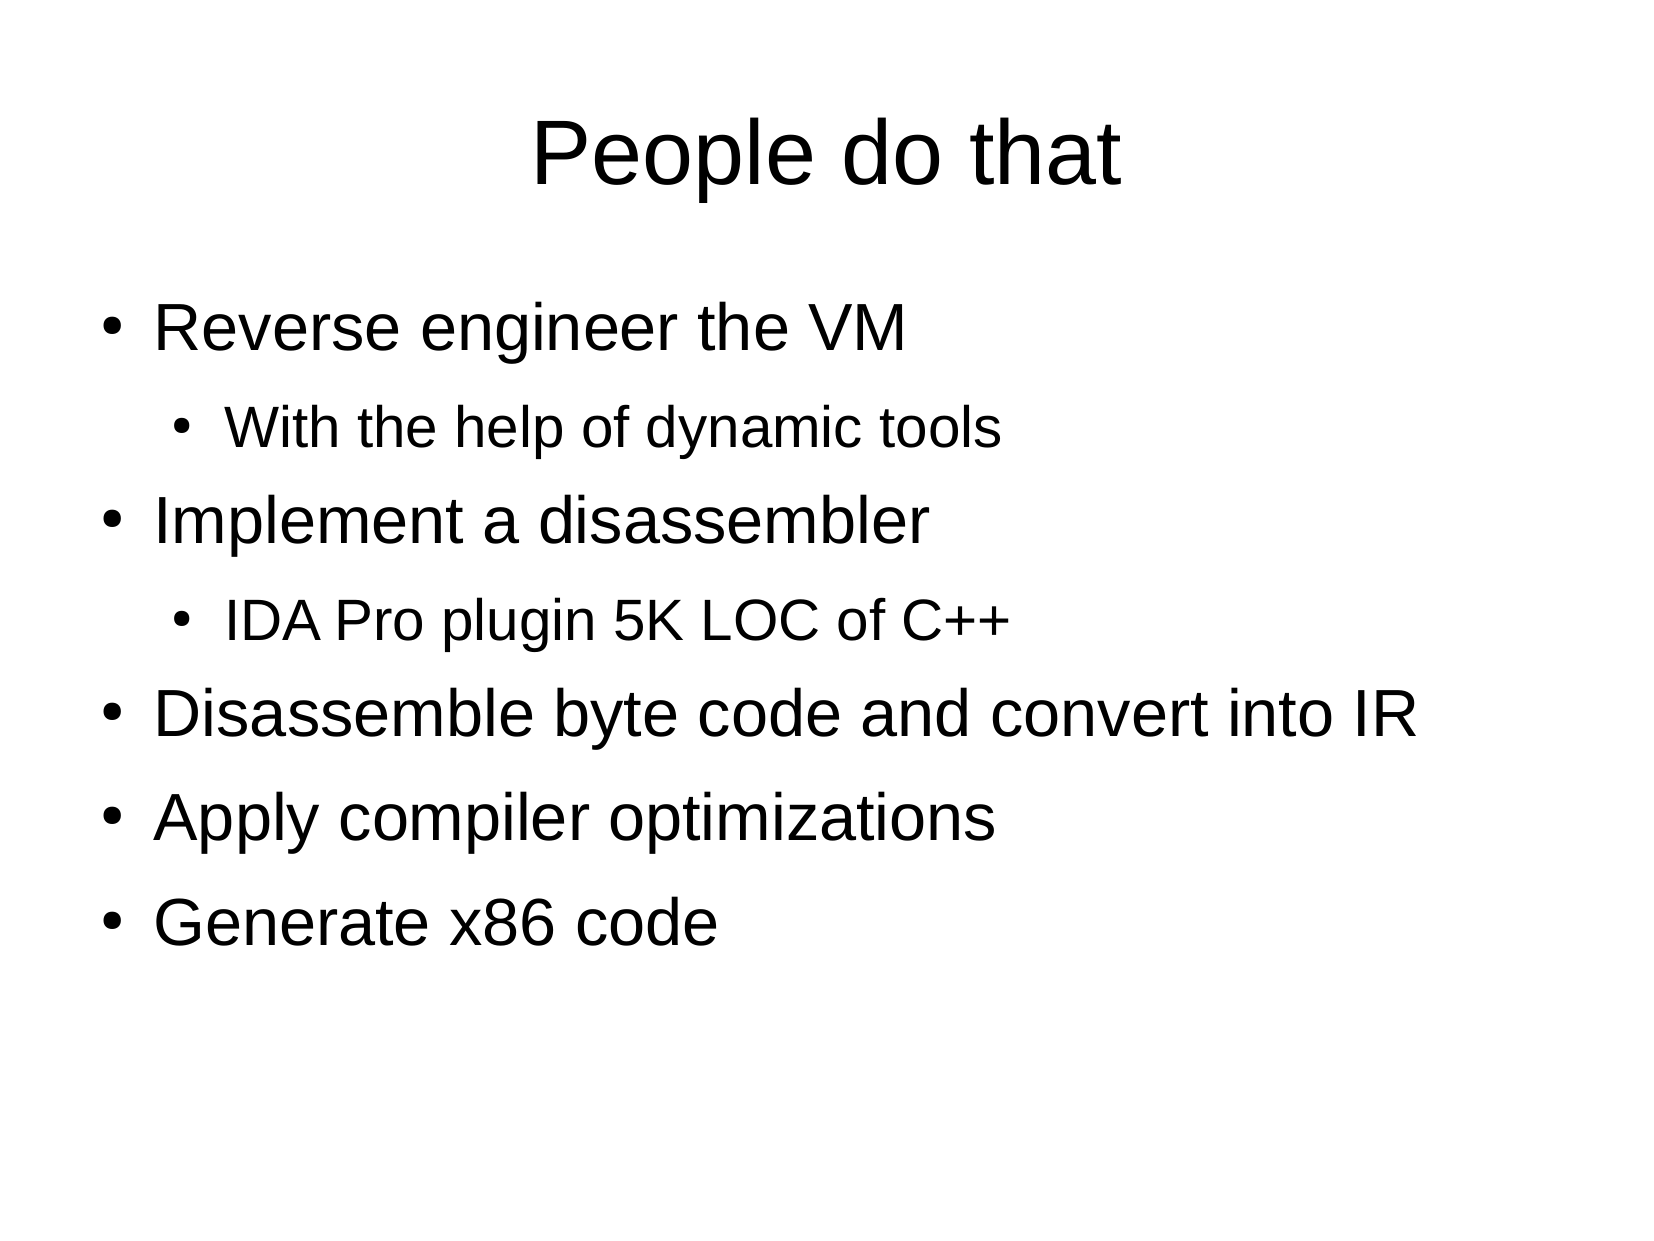

# People do that
Reverse engineer the VM
With the help of dynamic tools
Implement a disassembler
IDA Pro plugin 5K LOC of C++
Disassemble byte code and convert into IR
Apply compiler optimizations
Generate x86 code